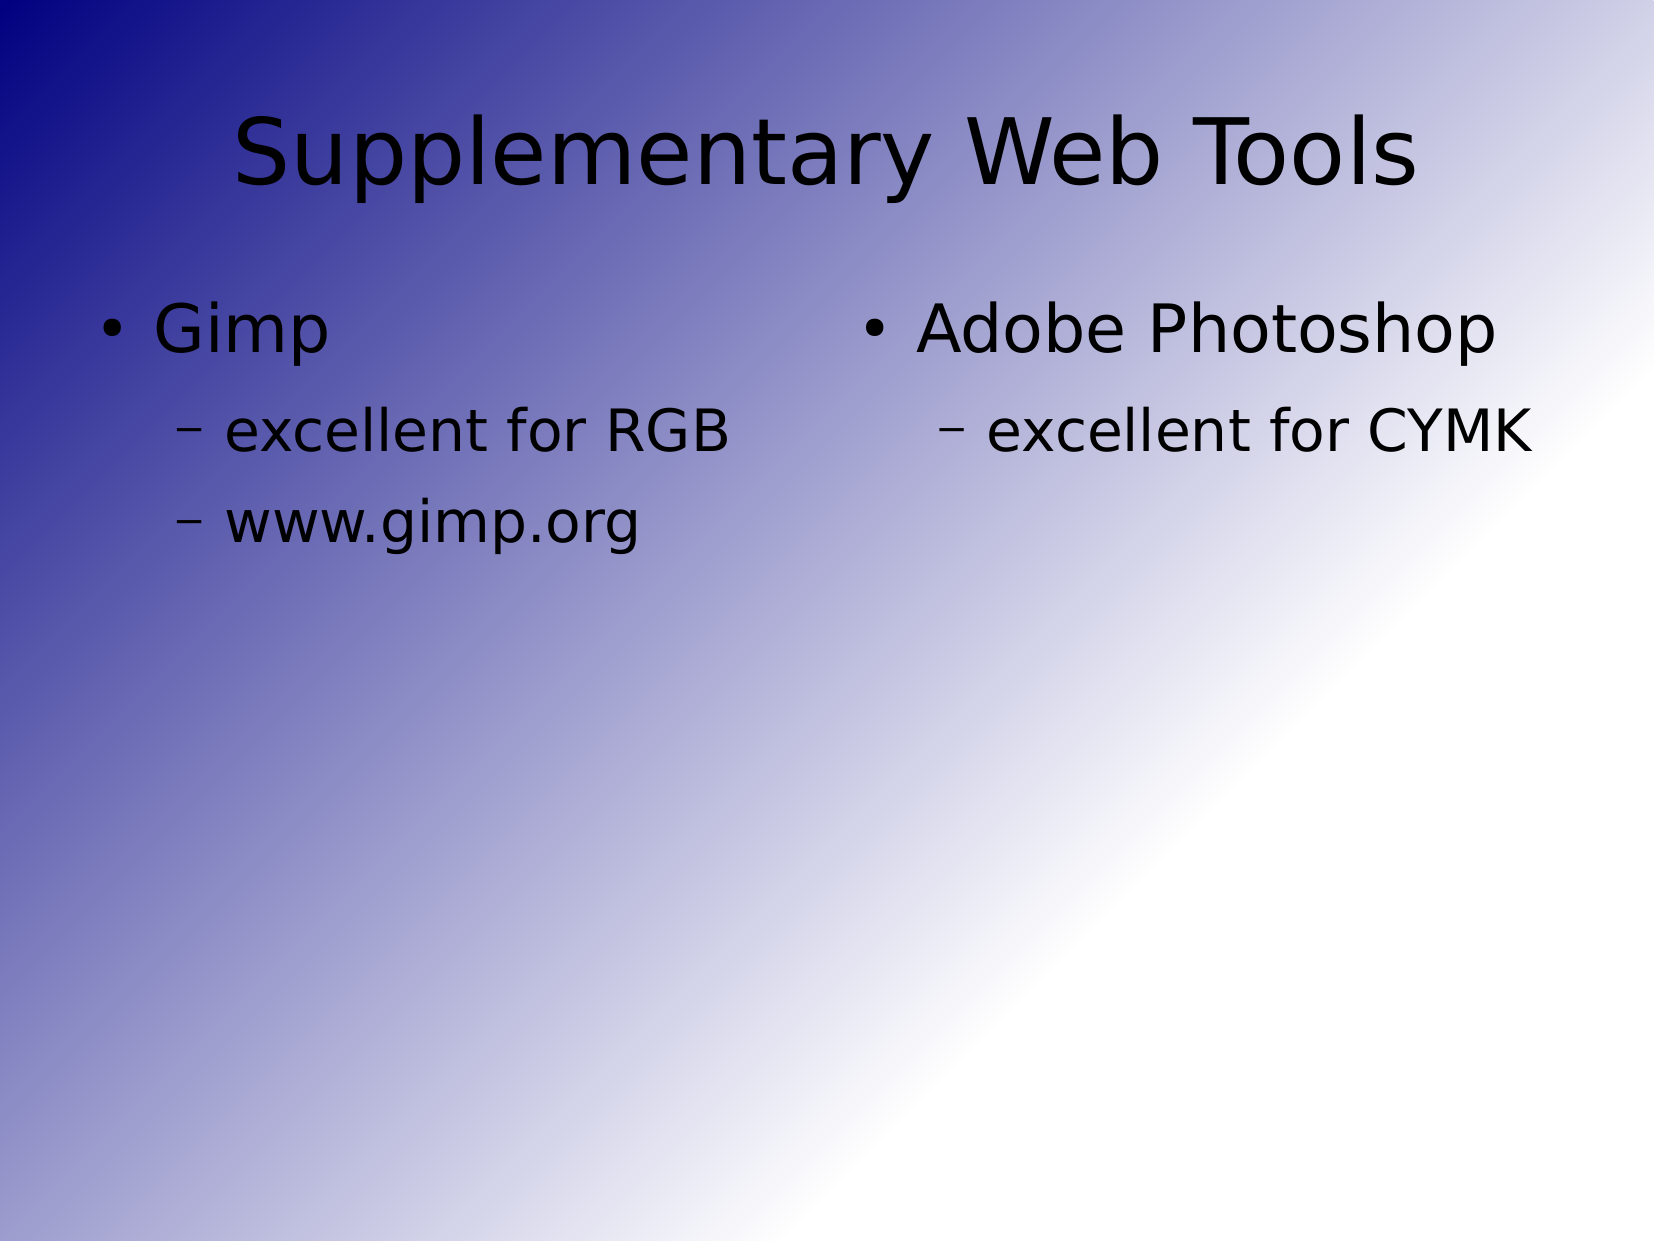

# Supplementary Web Tools
Gimp
excellent for RGB
www.gimp.org
Adobe Photoshop
excellent for CYMK